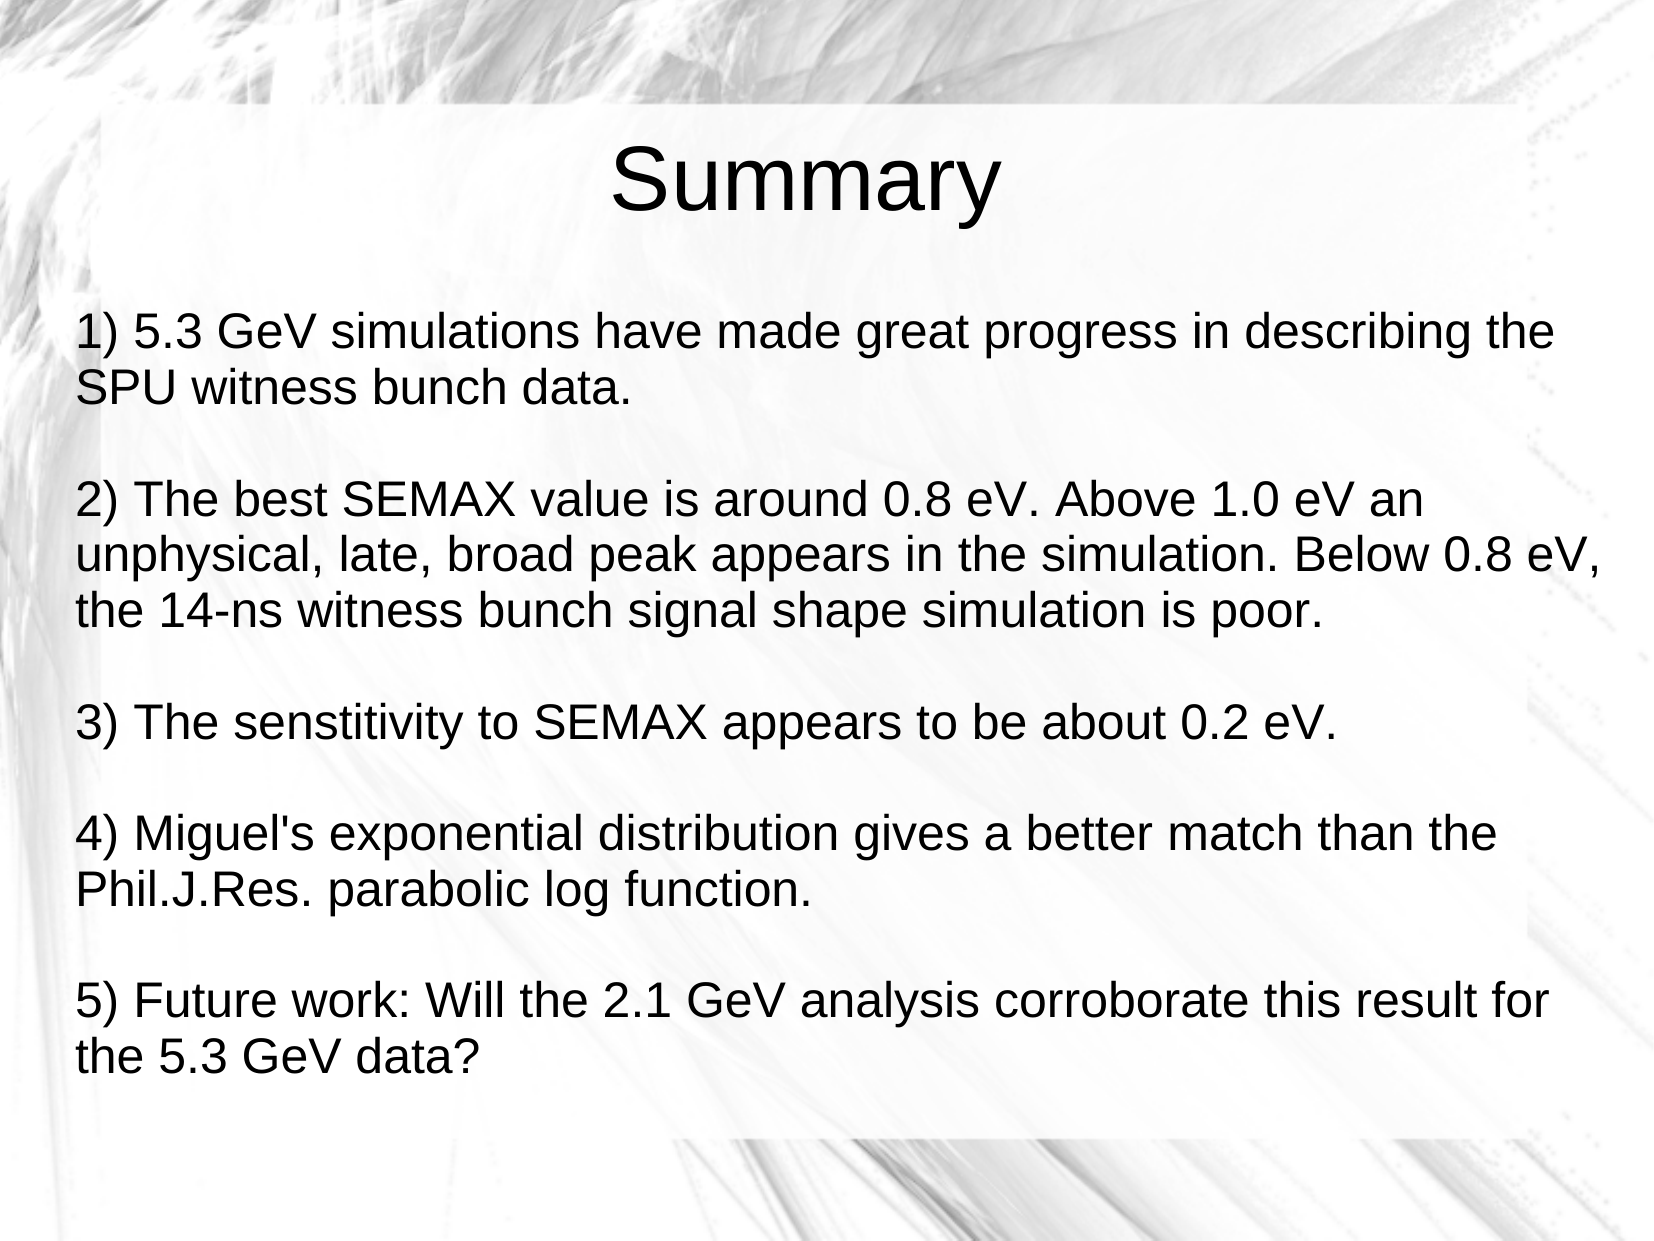

Summary
# 1) 5.3 GeV simulations have made great progress in describing the SPU witness bunch data.
2) The best SEMAX value is around 0.8 eV. Above 1.0 eV an unphysical, late, broad peak appears in the simulation. Below 0.8 eV, the 14-ns witness bunch signal shape simulation is poor.
3) The senstitivity to SEMAX appears to be about 0.2 eV.
4) Miguel's exponential distribution gives a better match than the Phil.J.Res. parabolic log function.
5) Future work: Will the 2.1 GeV analysis corroborate this result for the 5.3 GeV data?